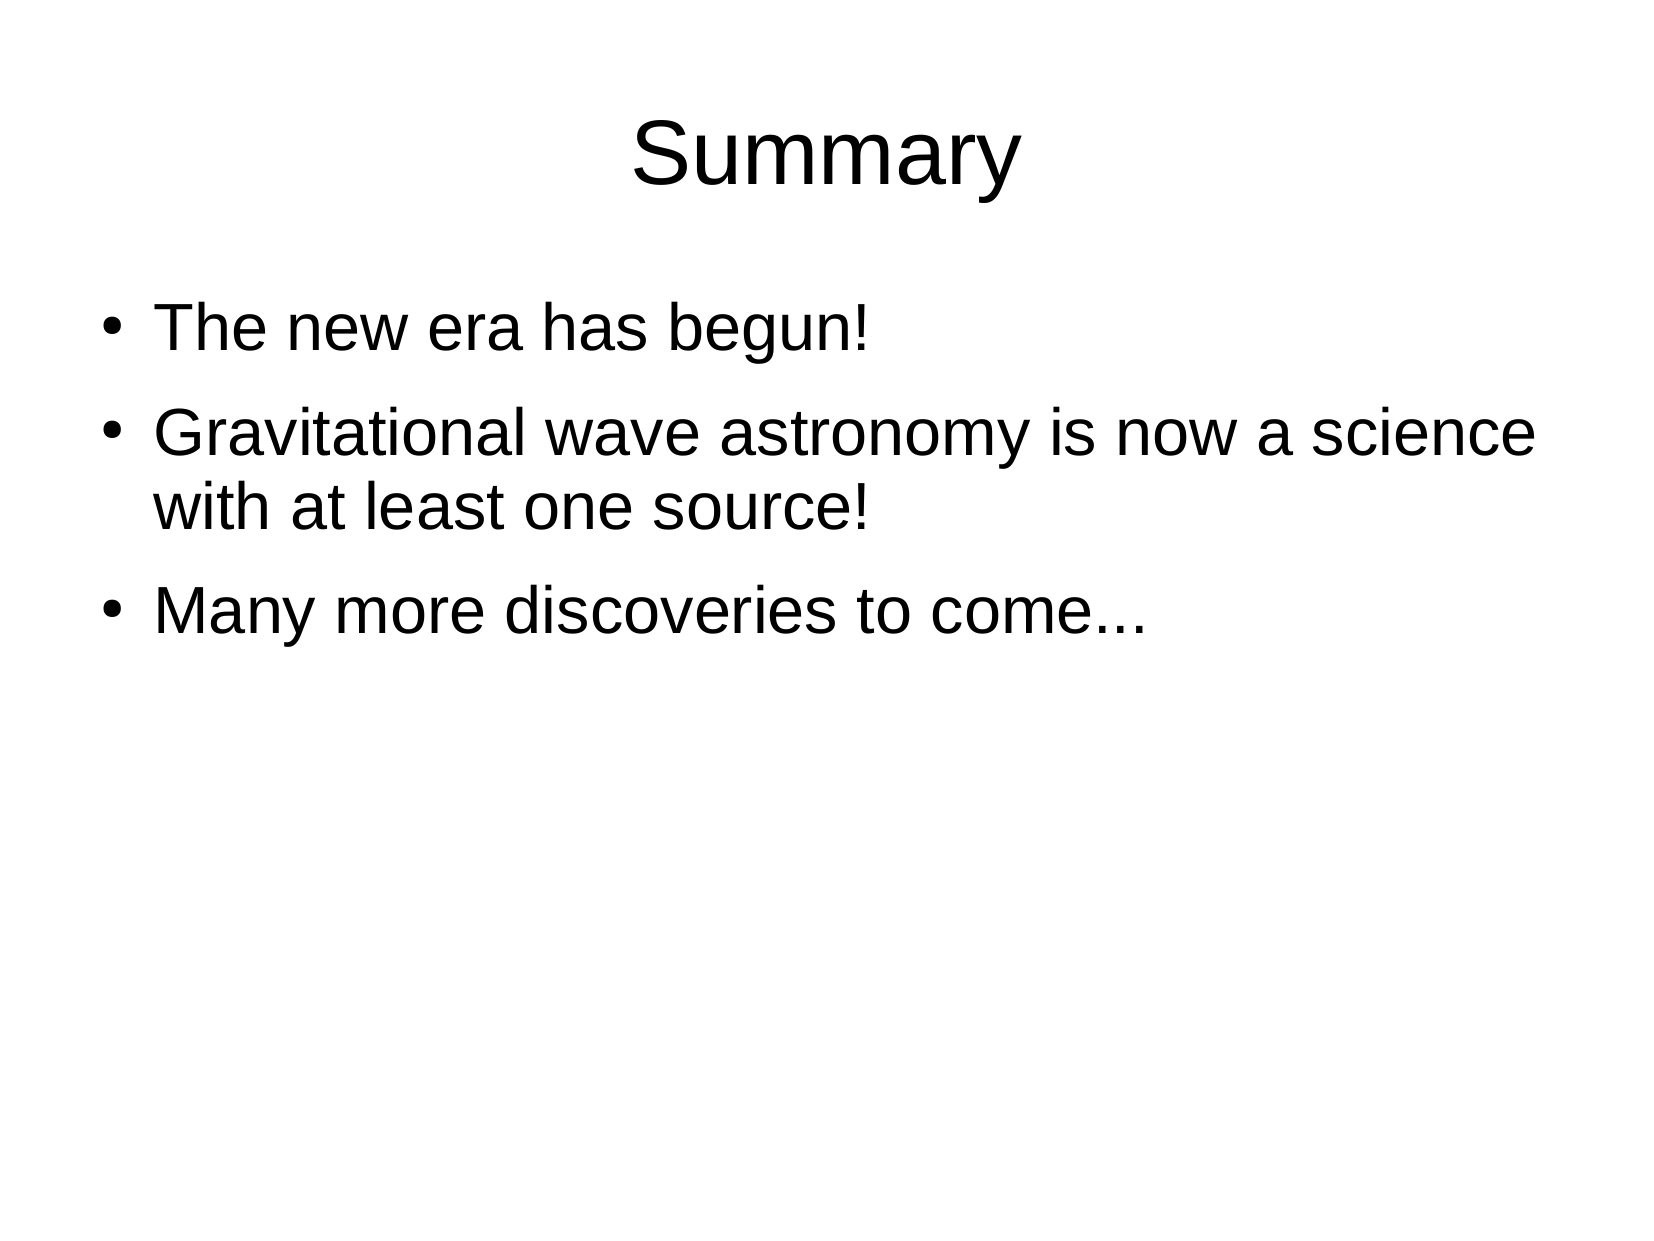

# Summary
The new era has begun!
Gravitational wave astronomy is now a science with at least one source!
Many more discoveries to come...